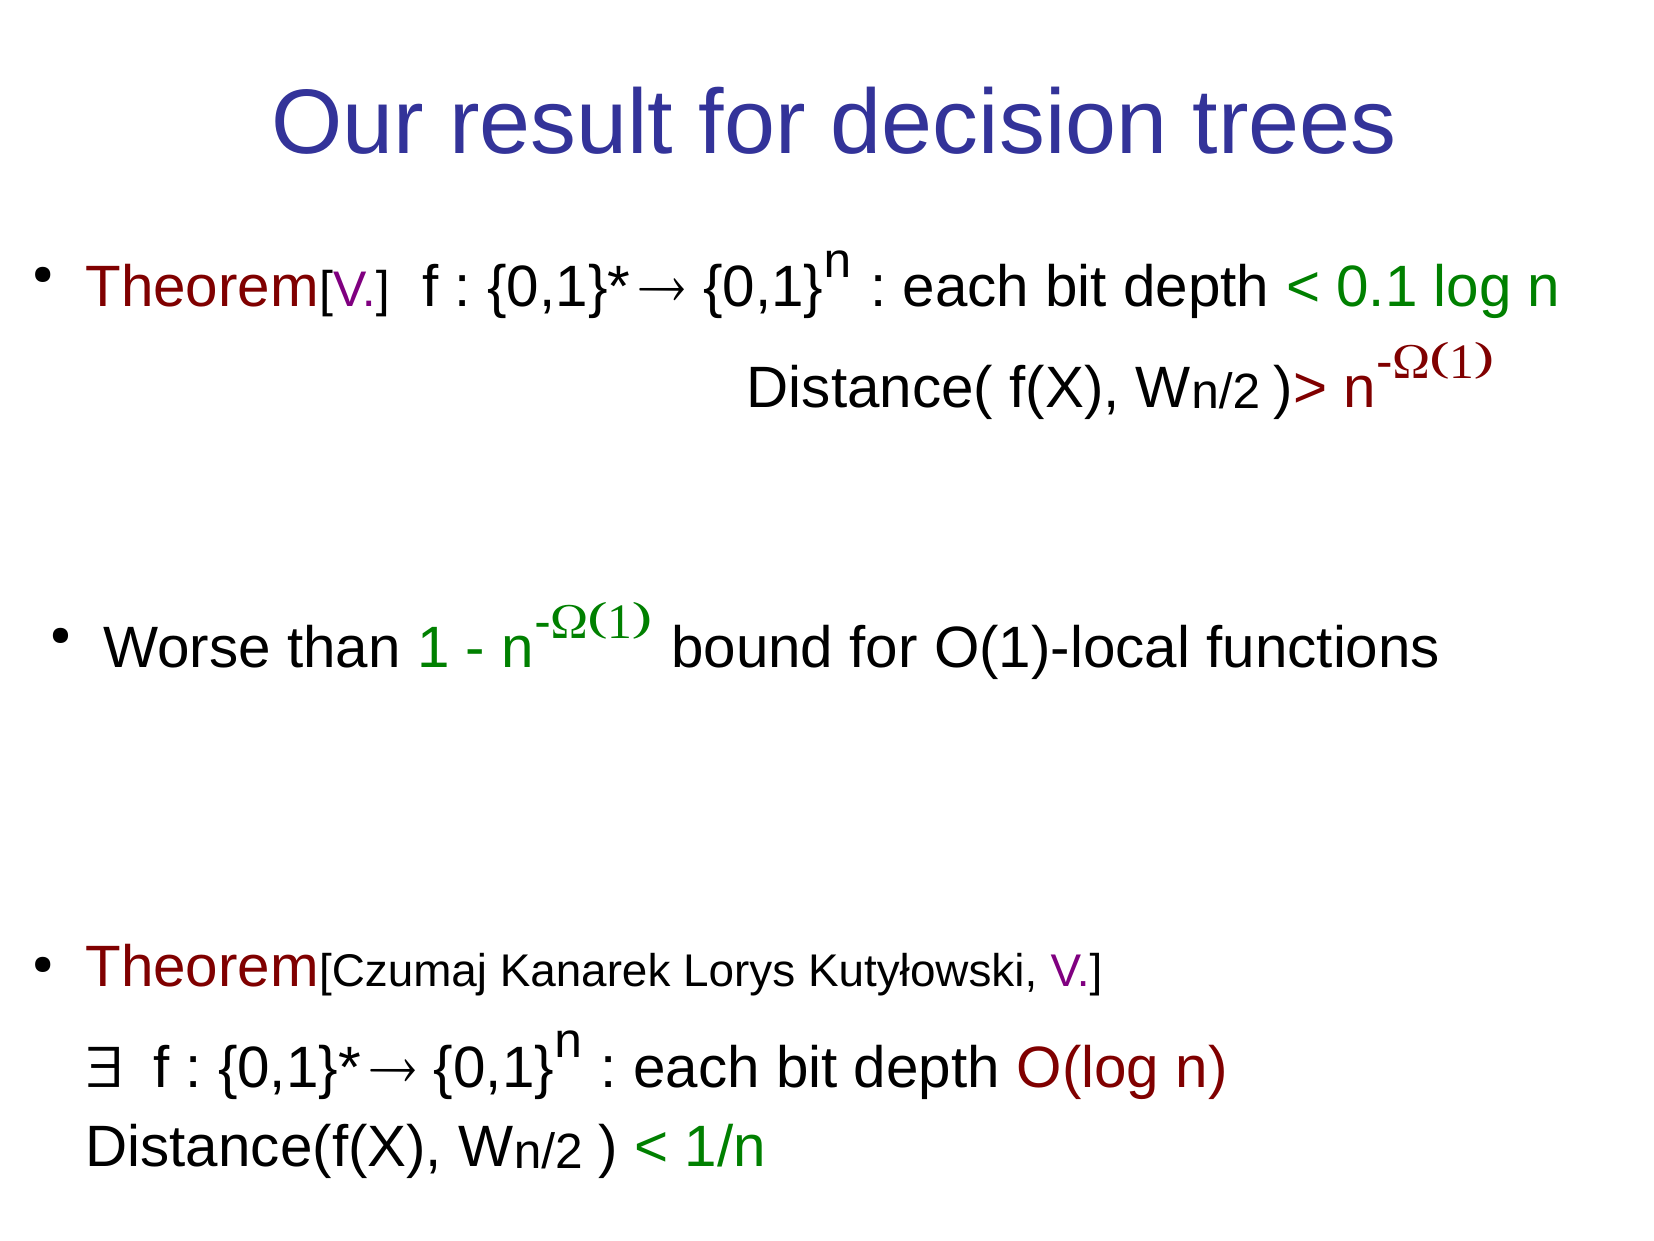

Our result for decision trees
# Theorem[V.] f : {0,1}*  {0,1}n : each bit depth < 0.1 log n
 Distance( f(X), Wn/2 )> n-(1)
Worse than 1 - n-(1) bound for O(1)-local functions
Theorem[Czumaj Kanarek Lorys Kutyłowski, V.]
 f : {0,1}*  {0,1}n : each bit depth O(log n)
Distance(f(X), Wn/2 ) < 1/n